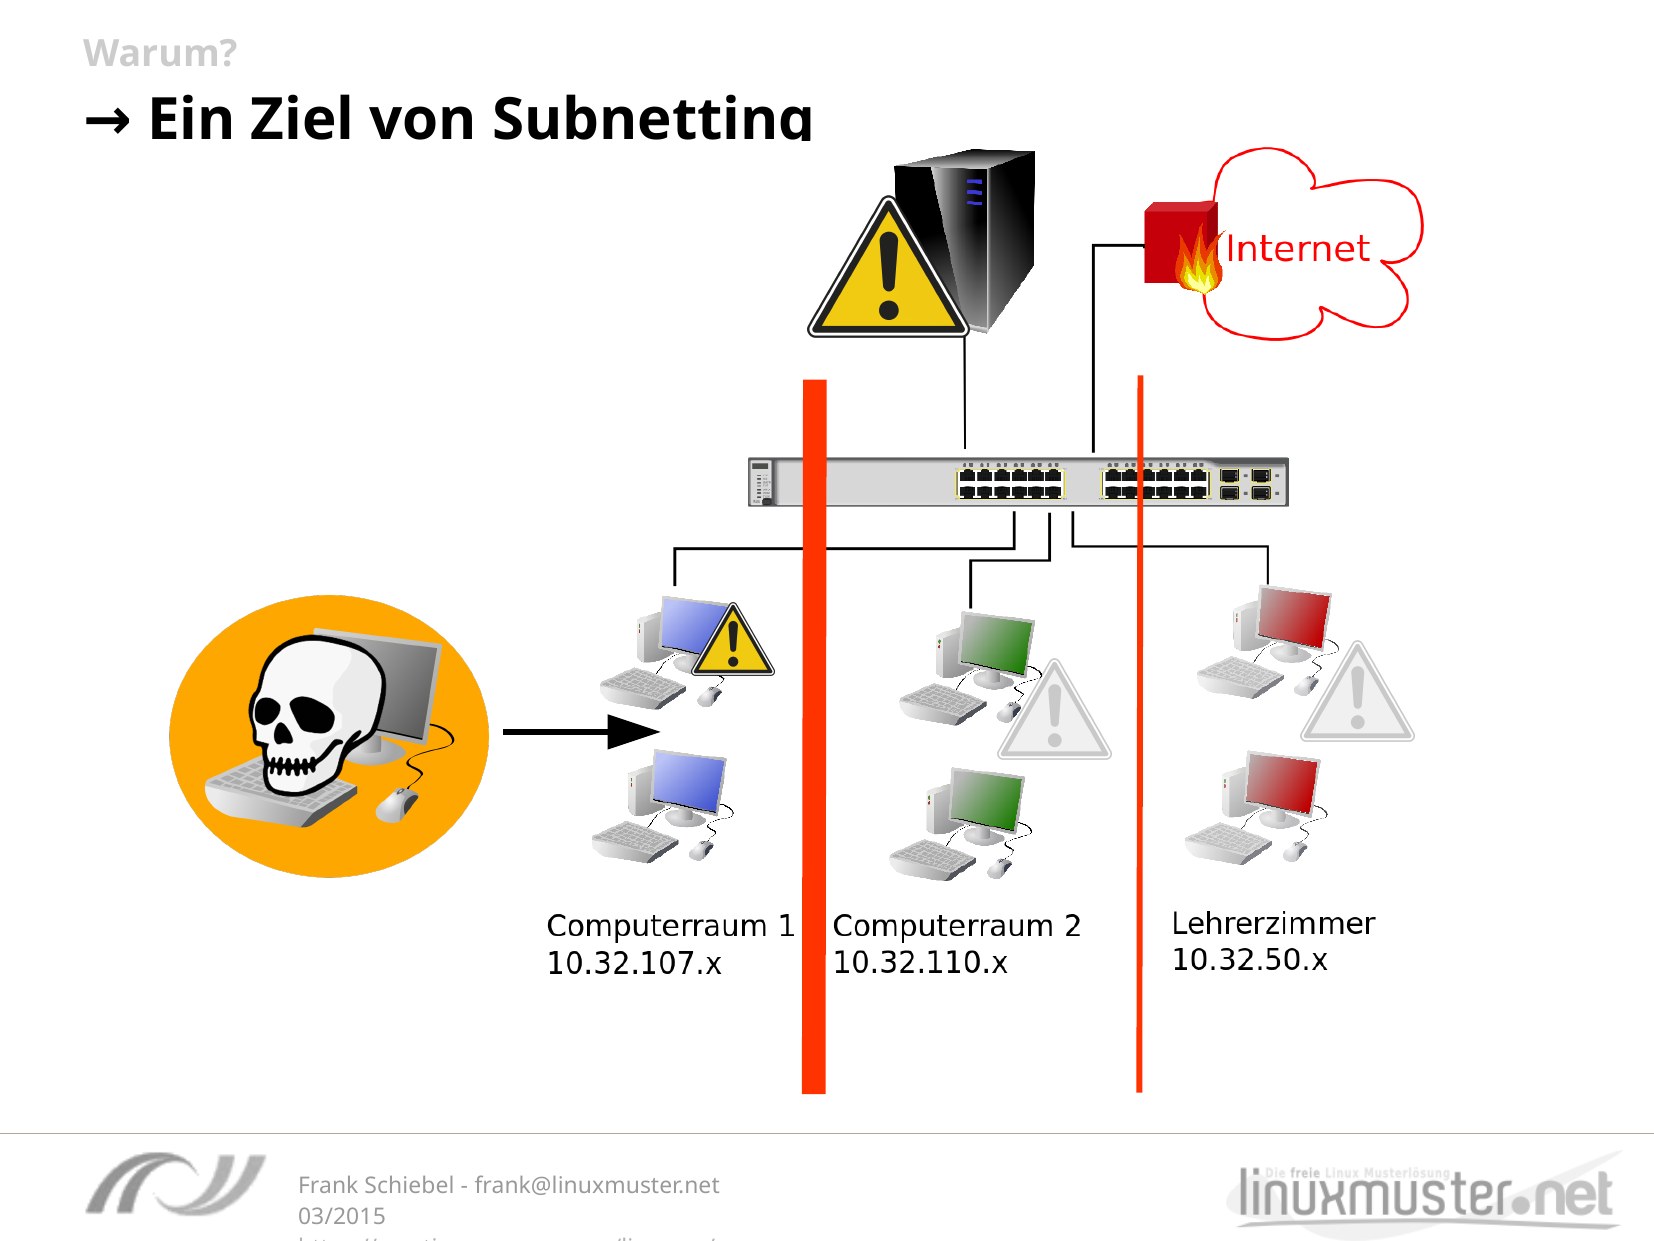

Warum?
→ Ein Ziel von Subnetting
#